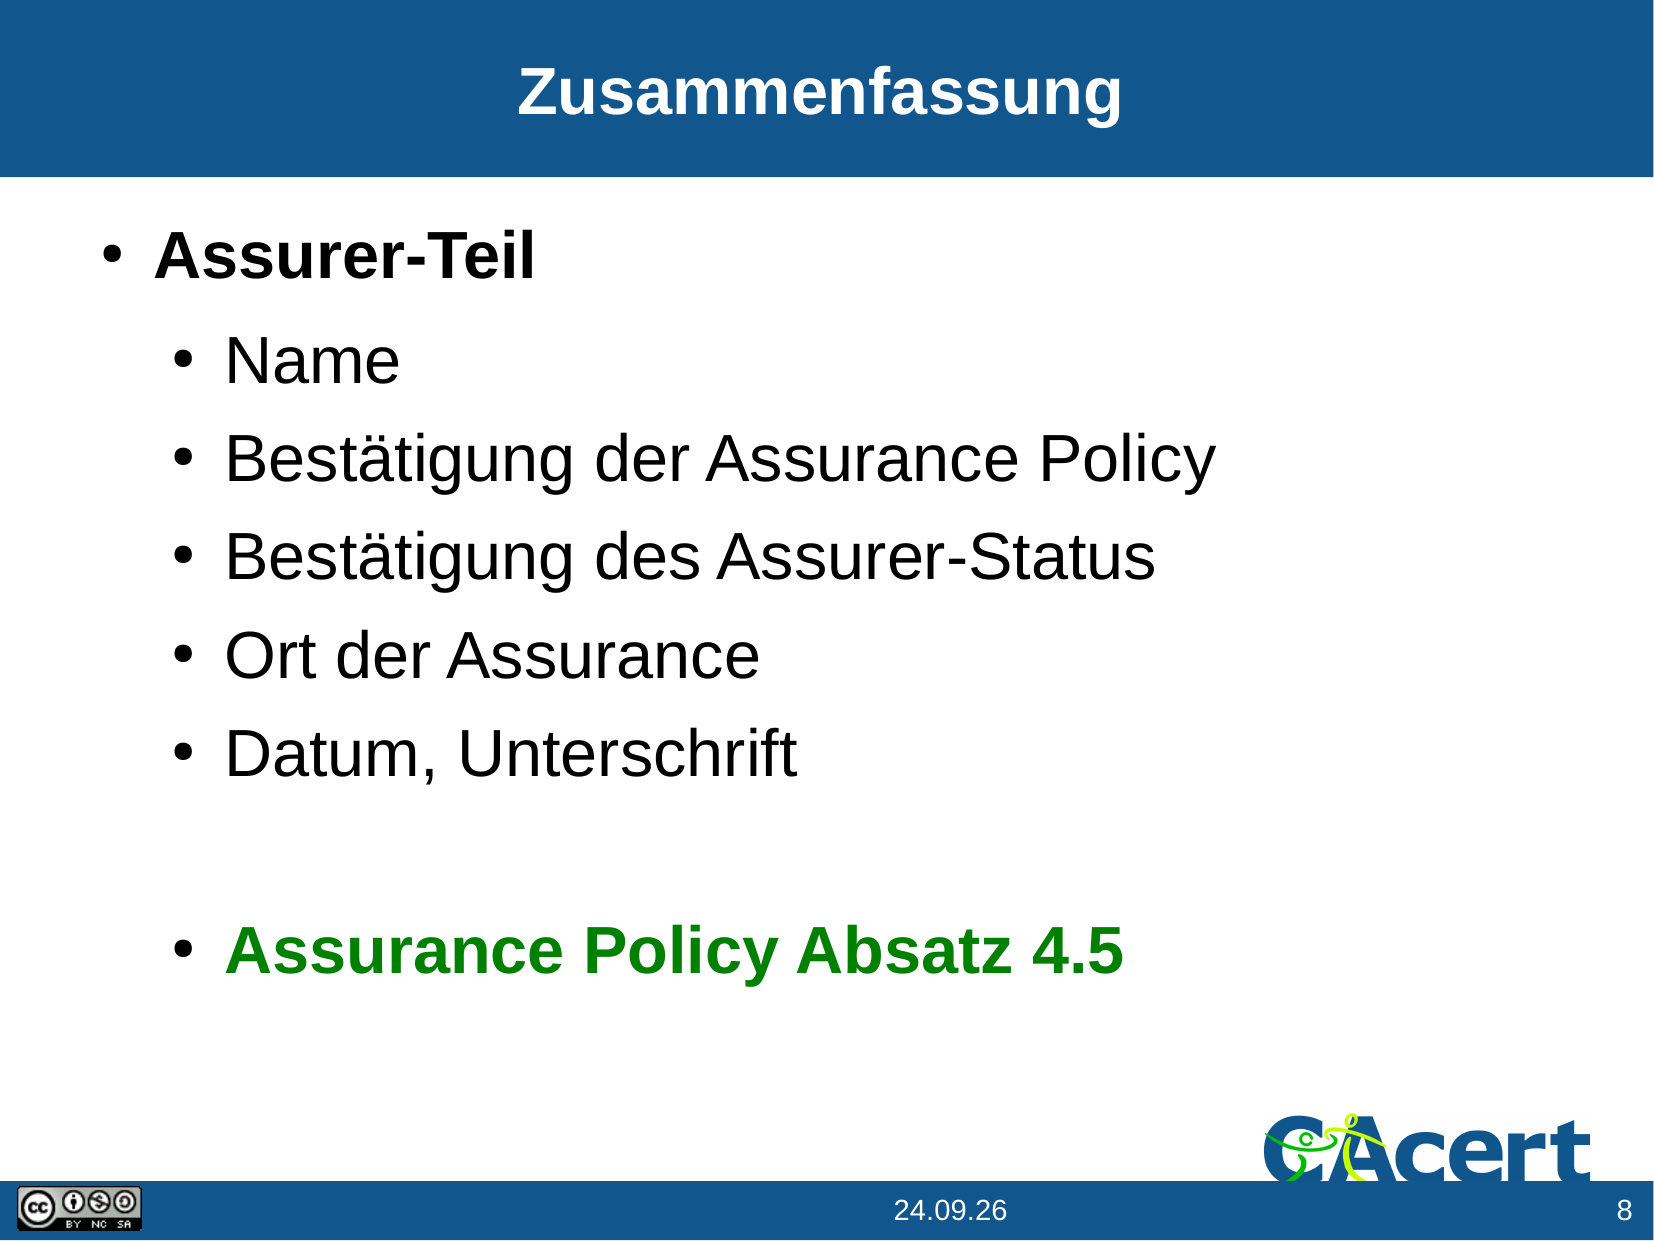

# Zusammenfassung
Assurer-Teil
Name
Bestätigung der Assurance Policy
Bestätigung des Assurer-Status
Ort der Assurance
Datum, Unterschrift
Assurance Policy Absatz 4.5